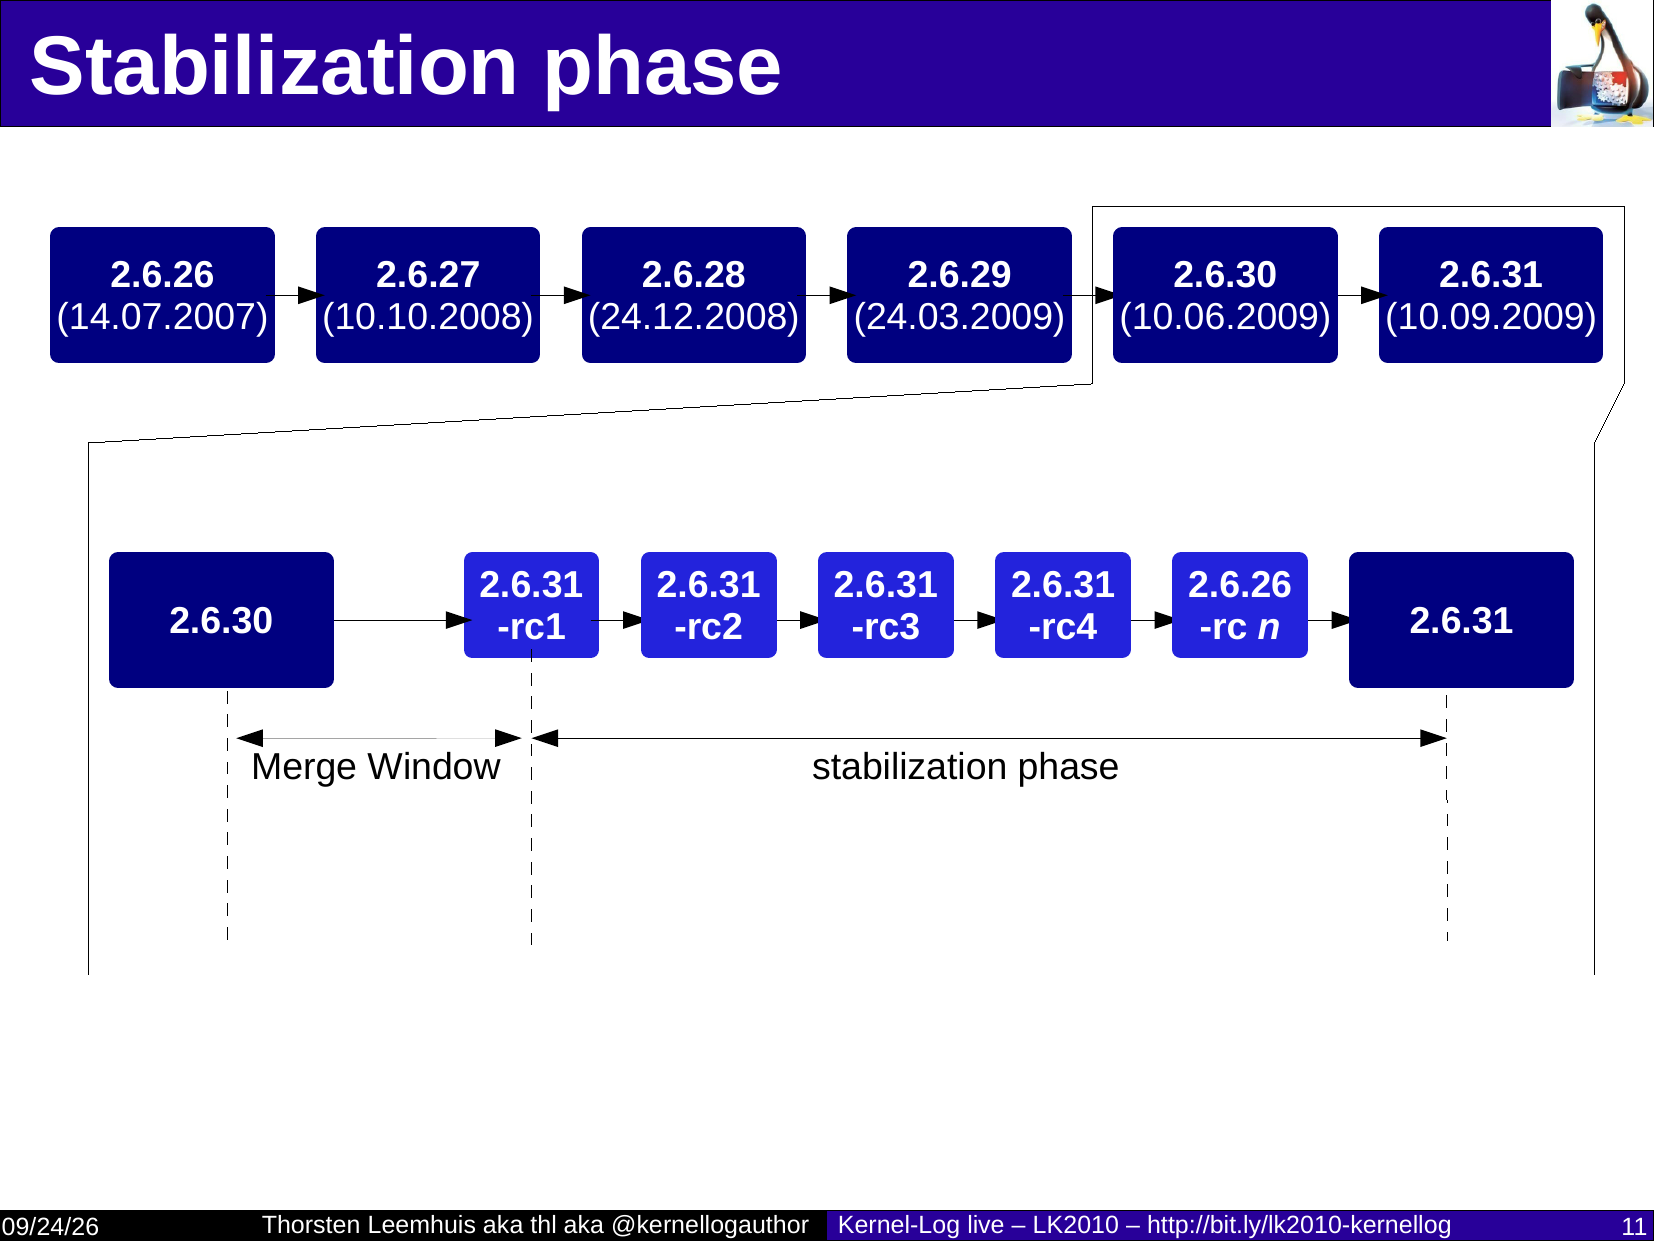

# Stabilization phase
2.6.26
(14.07.2007)
2.6.27
(10.10.2008)
2.6.28
(24.12.2008)
2.6.29
(24.03.2009)
2.6.30
(10.06.2009)
2.6.31
(10.09.2009)
2.6.30
2.6.31
-rc1
2.6.31
-rc2
2.6.31
-rc3
2.6.31
-rc4
2.6.26
-rc n
2.6.31
Merge Window
stabilization phase
11